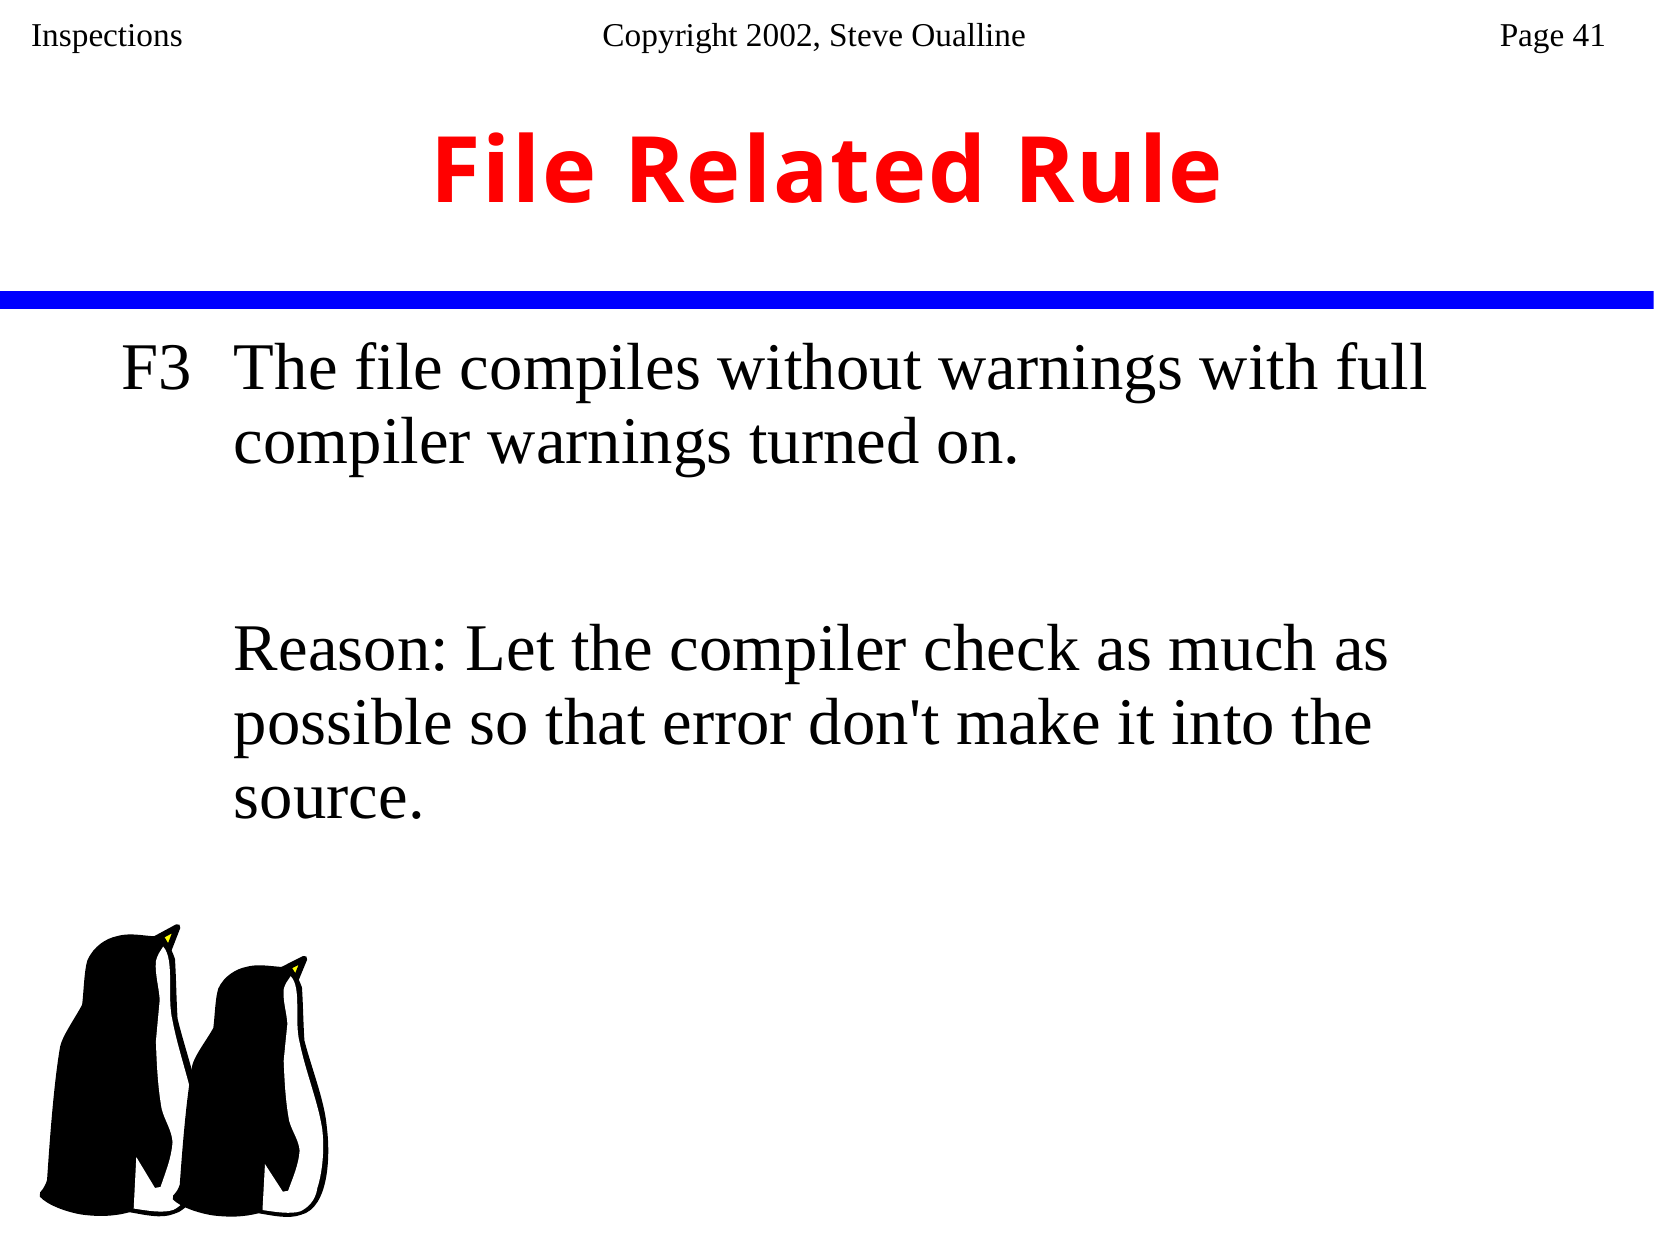

# File Related Rule
F3	The file compiles without warnings with full compiler warnings turned on.
Reason: Let the compiler check as much as possible so that error don't make it into the source.